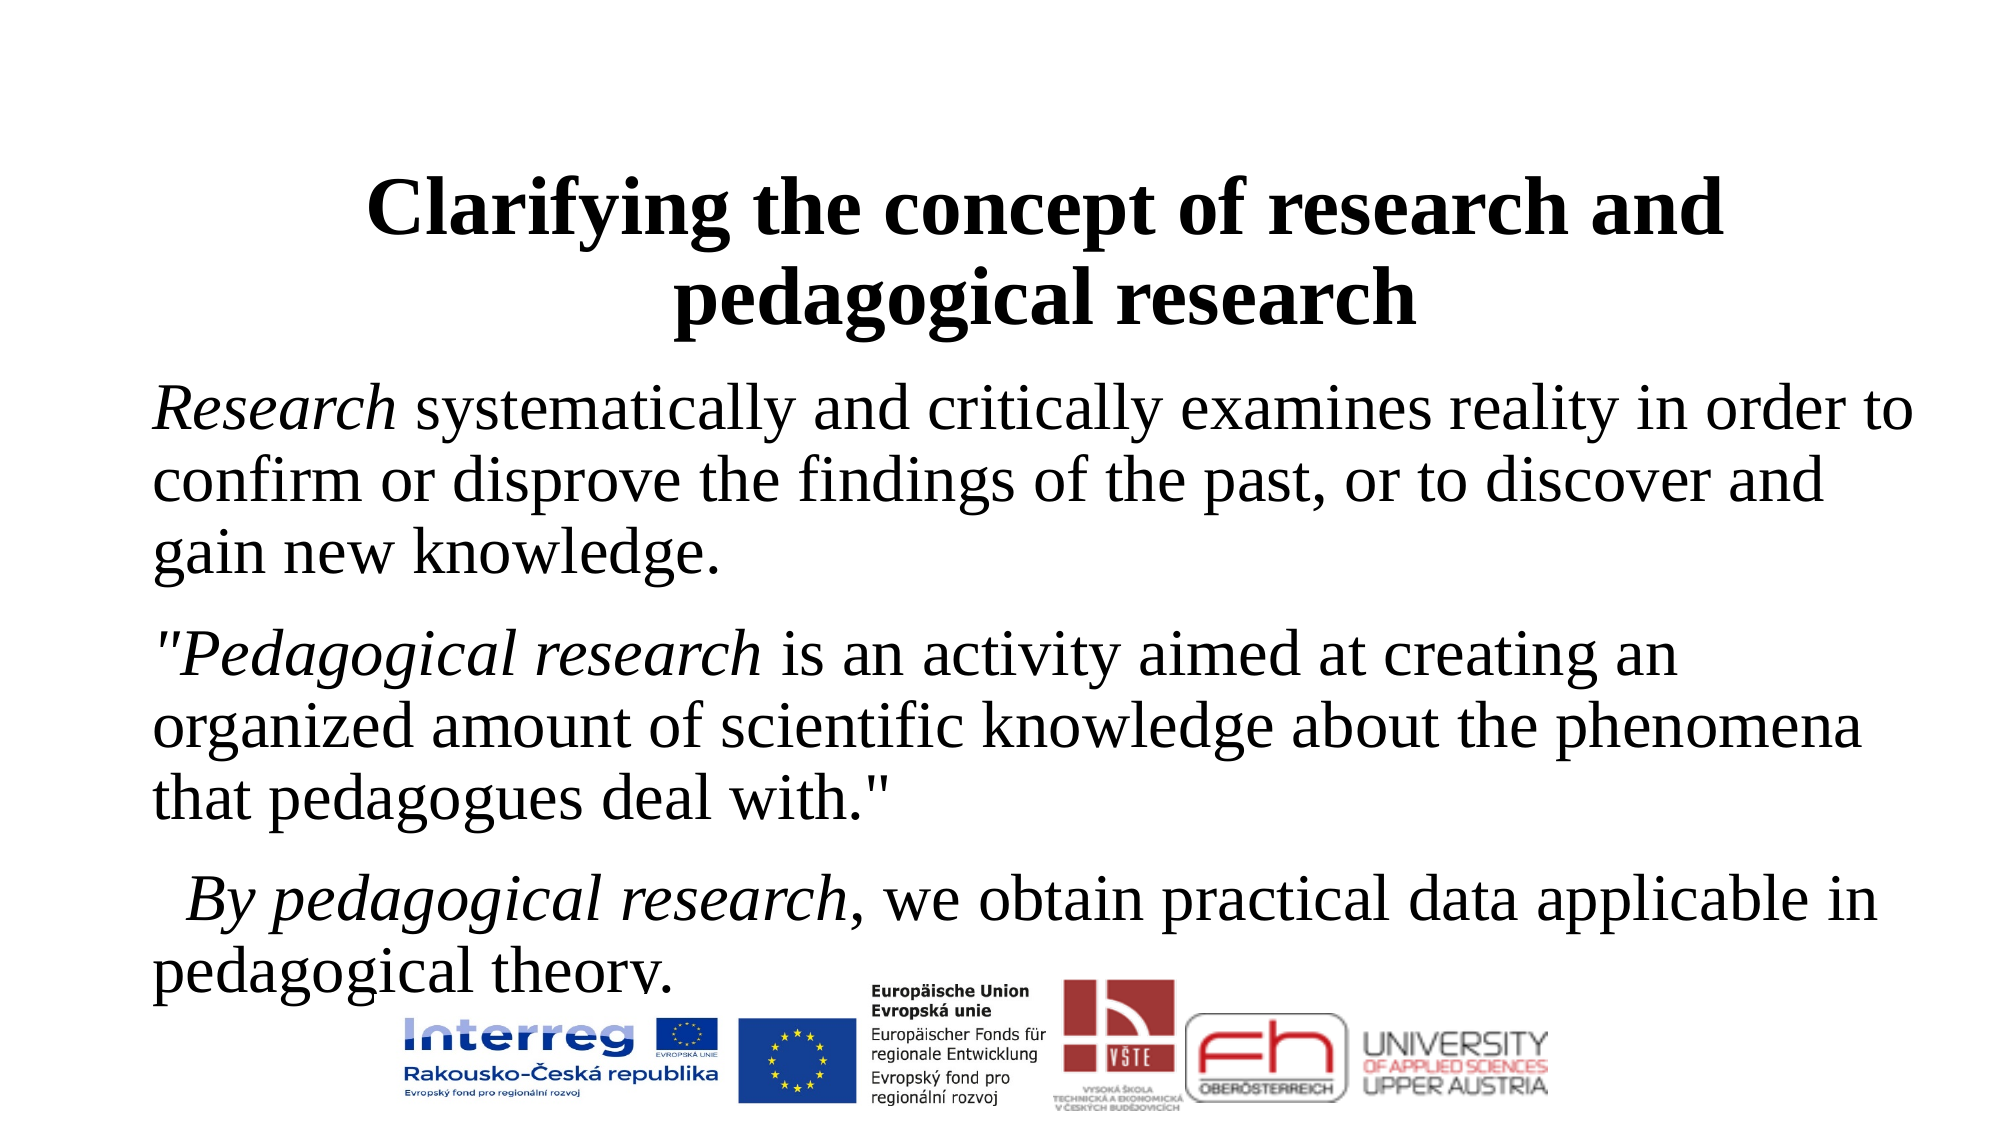

# Clarifying the concept of research and pedagogical research
Research systematically and critically examines reality in order to confirm or disprove the findings of the past, or to discover and gain new knowledge.
"Pedagogical research is an activity aimed at creating an organized amount of scientific knowledge about the phenomena that pedagogues deal with."
  By pedagogical research, we obtain practical data applicable in pedagogical theory.